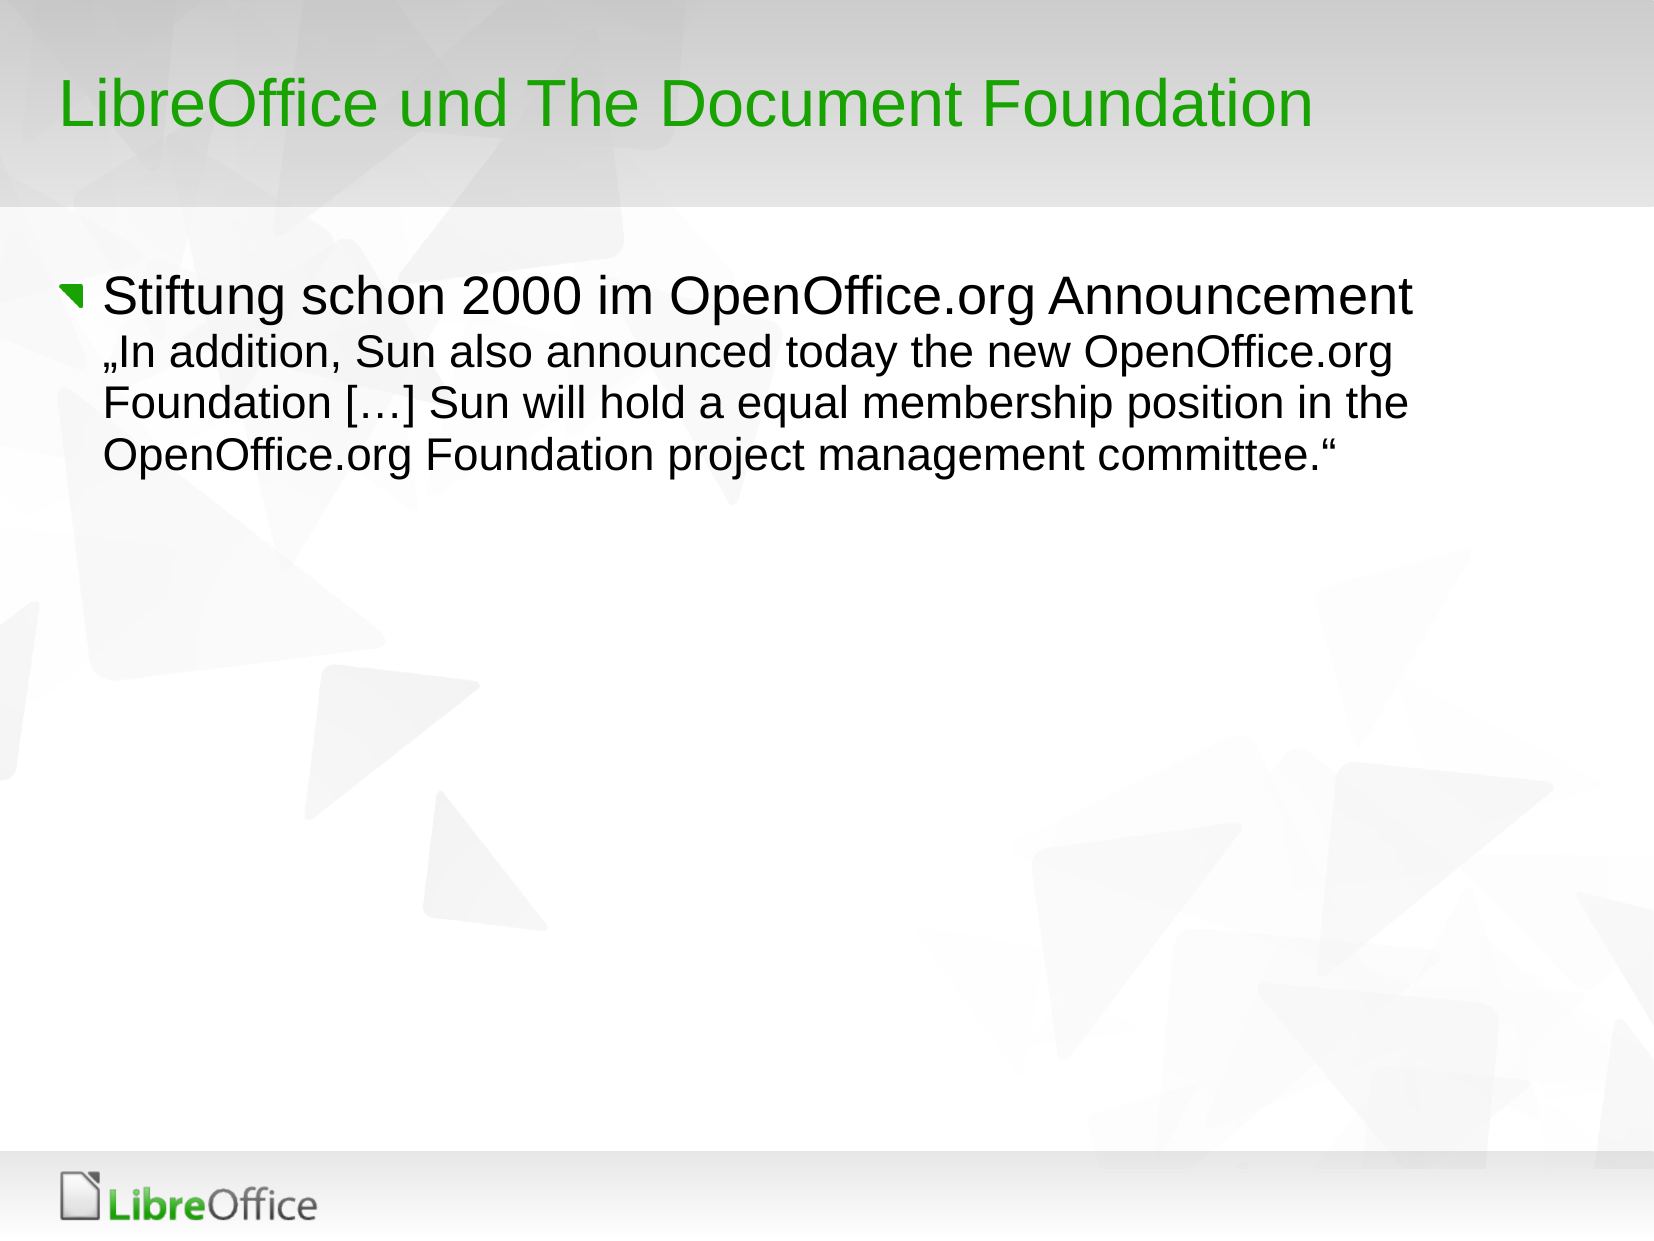

# LibreOffice und The Document Foundation
Stiftung schon 2000 im OpenOffice.org Announcement
„In addition, Sun also announced today the new OpenOffice.org Foundation […] Sun will hold a equal membership position in the OpenOffice.org Foundation project management committee.“